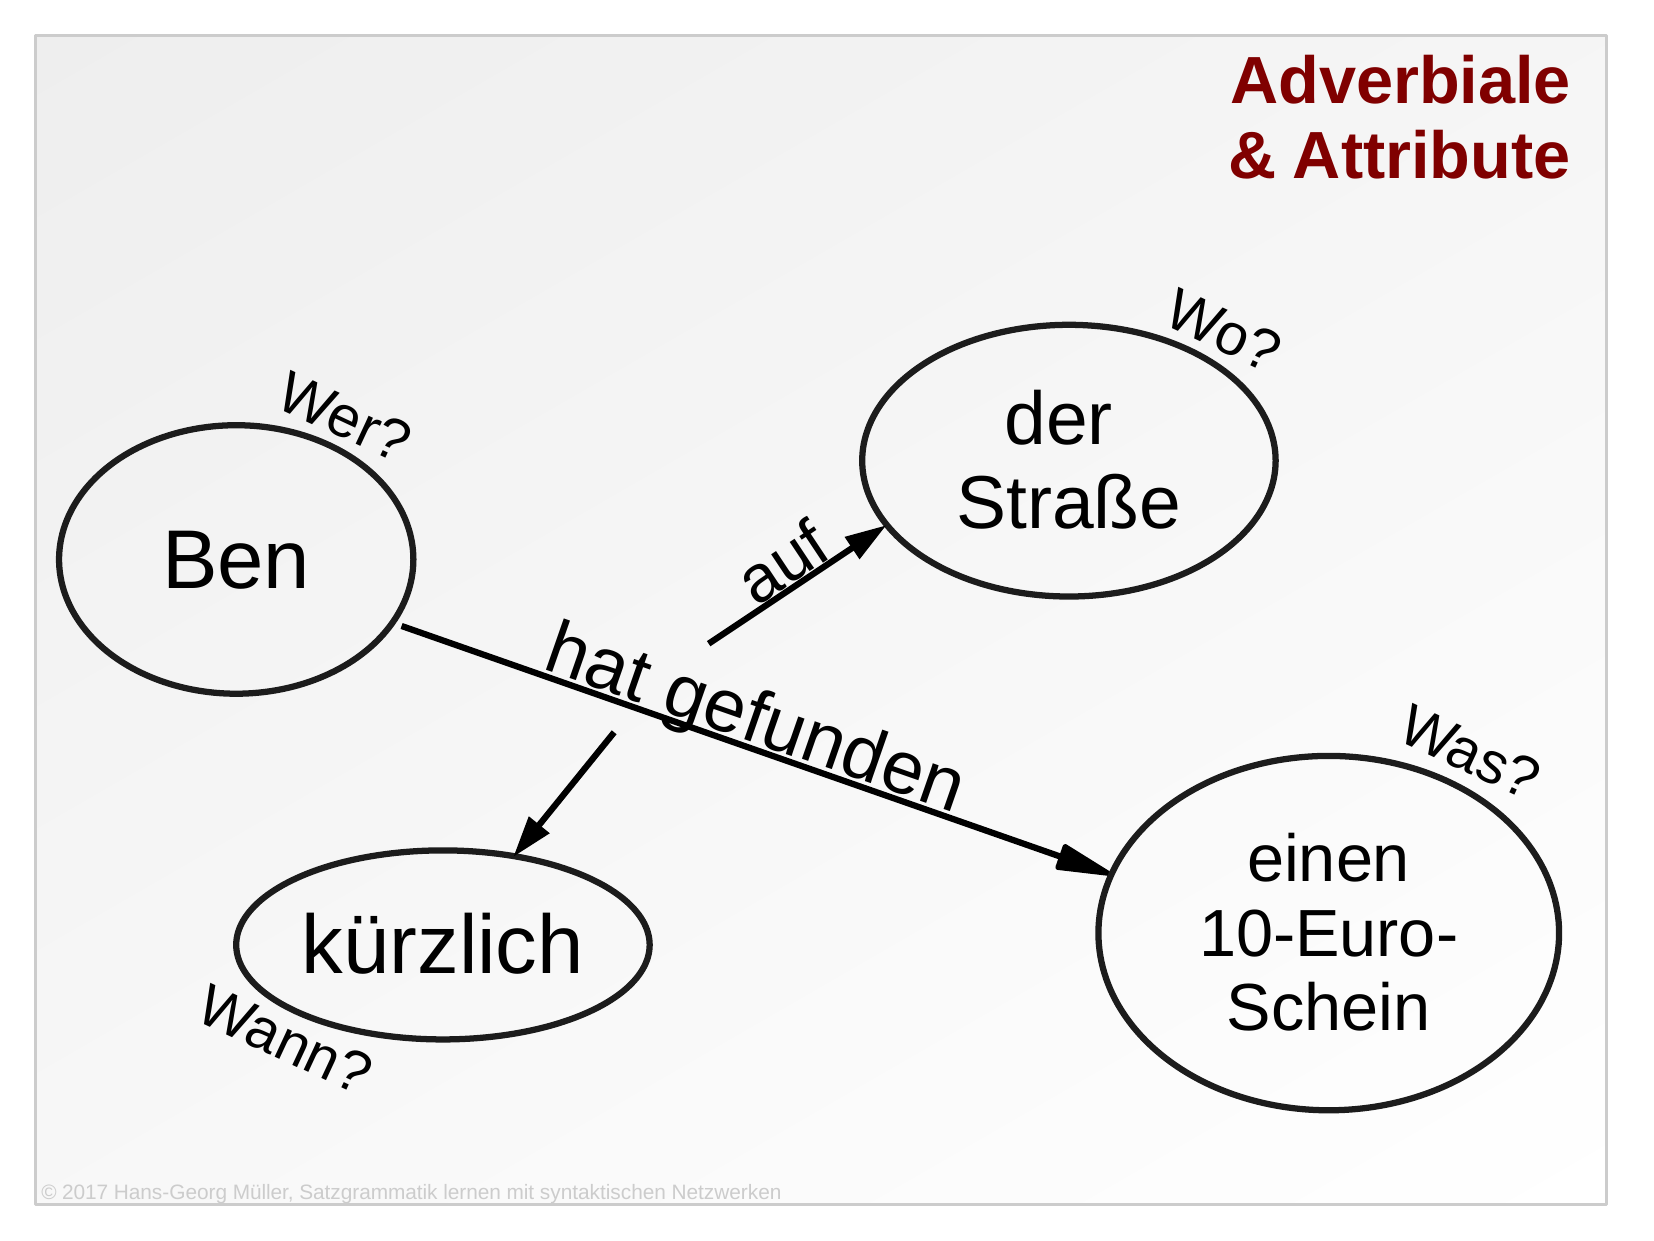

# Adverbiale & Attribute
Wo?
der
Straße
Wer?
Ben
auf
hat gefunden
Was?
einen
10-Euro-
Schein
kürzlich
Wann?